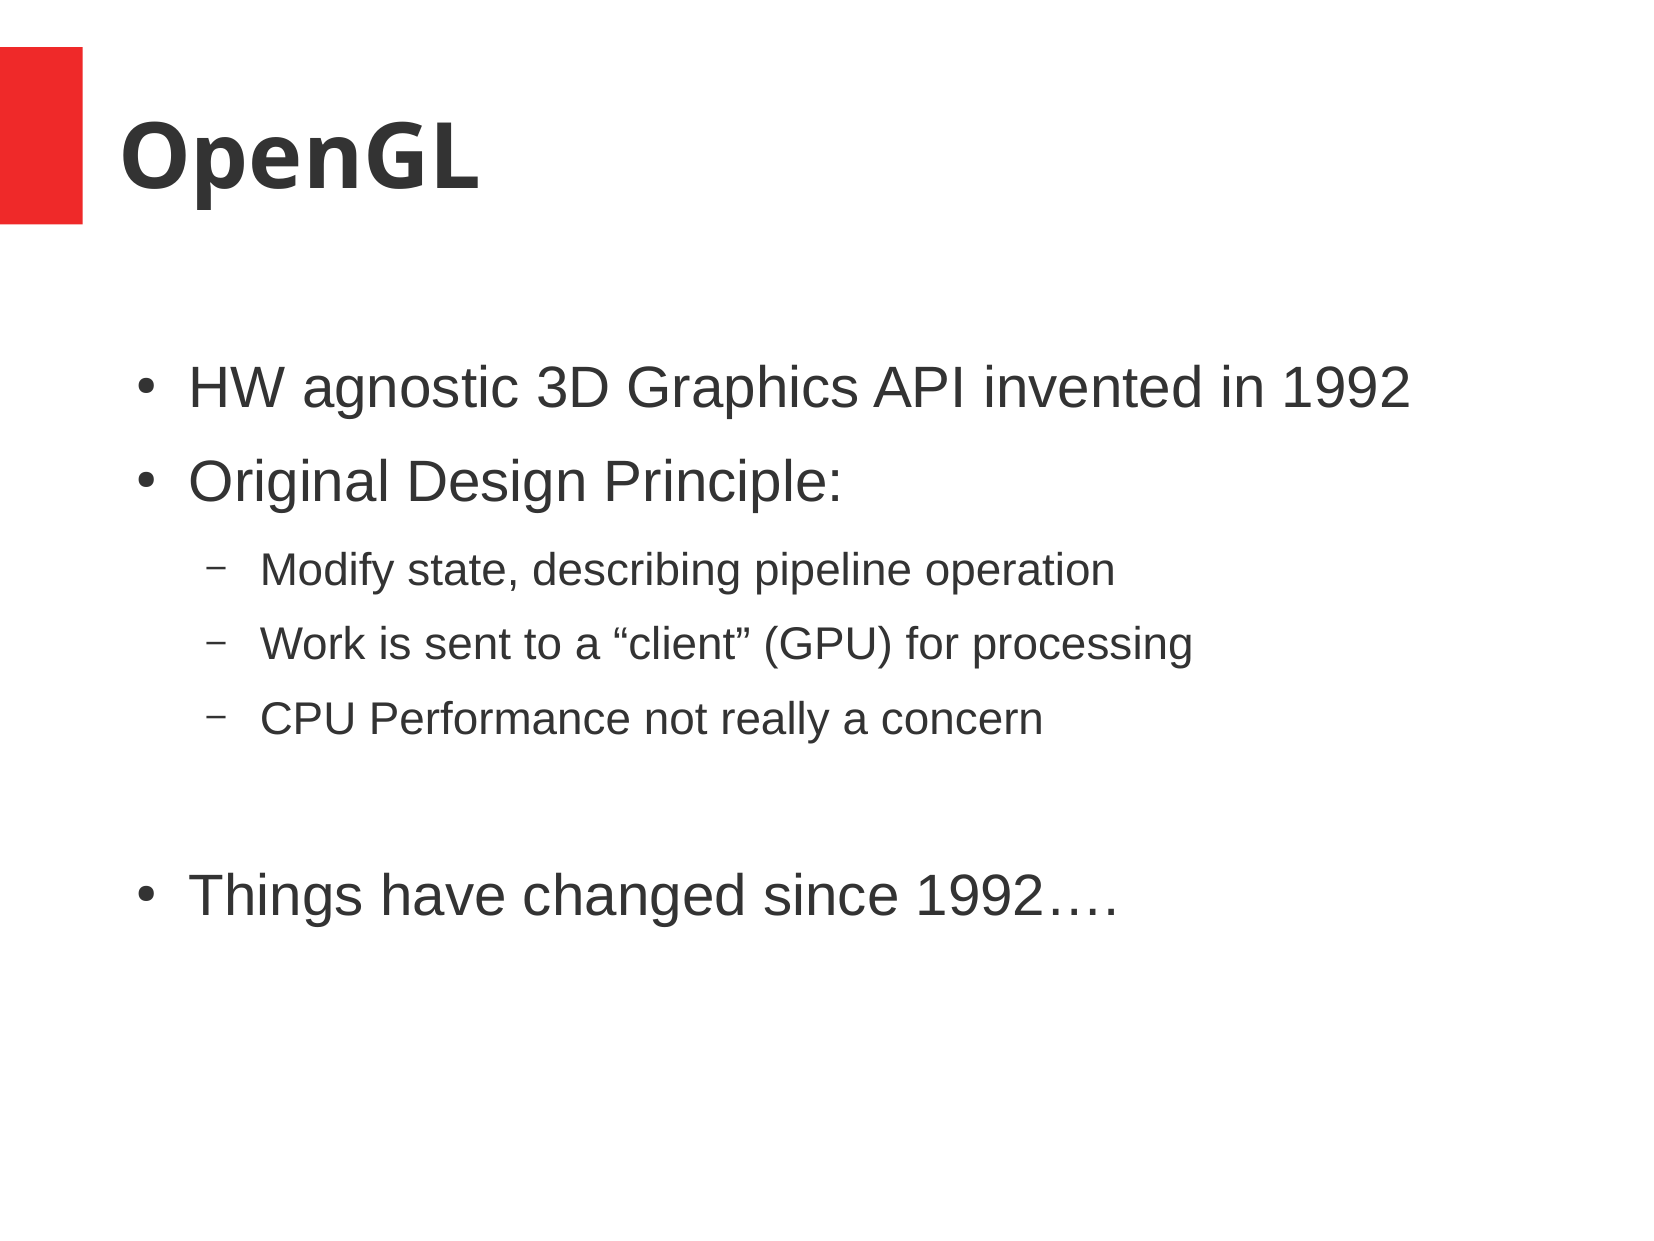

# OpenGL
HW agnostic 3D Graphics API invented in 1992
Original Design Principle:
Modify state, describing pipeline operation
Work is sent to a “client” (GPU) for processing
CPU Performance not really a concern
Things have changed since 1992….